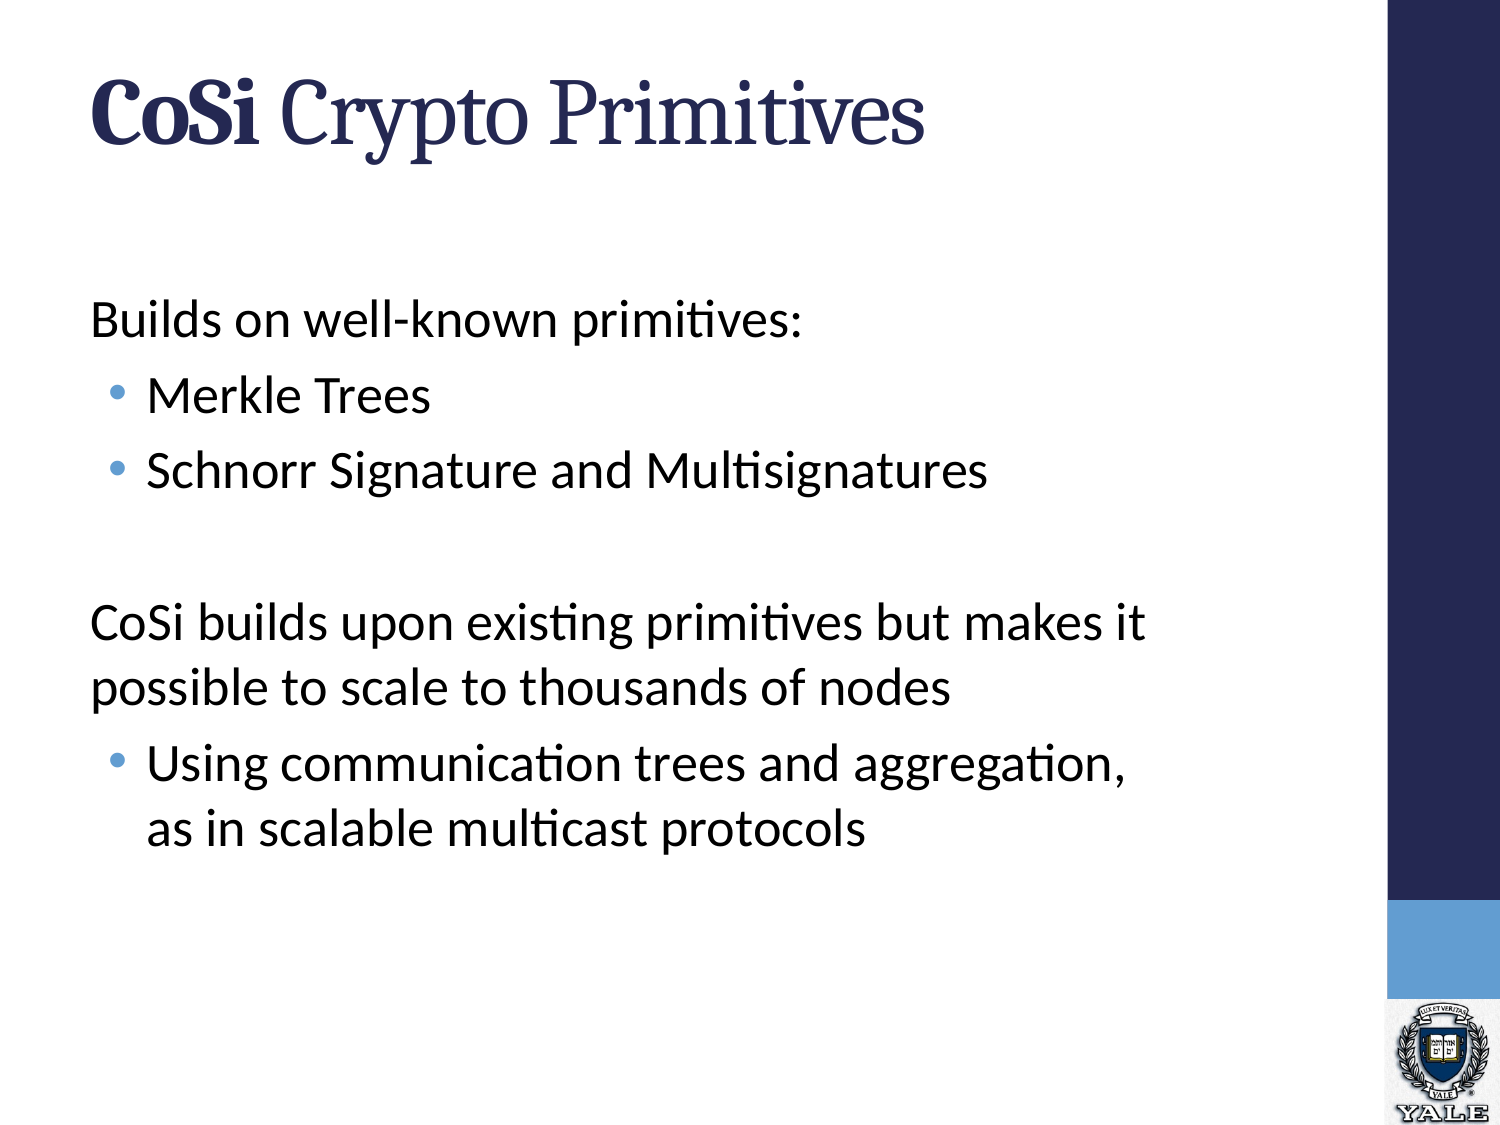

# CoSi Crypto Primitives
Builds on well-known primitives:
Merkle Trees
Schnorr Signature and Multisignatures
CoSi builds upon existing primitives but makes it possible to scale to thousands of nodes
Using communication trees and aggregation,
as in scalable multicast protocols